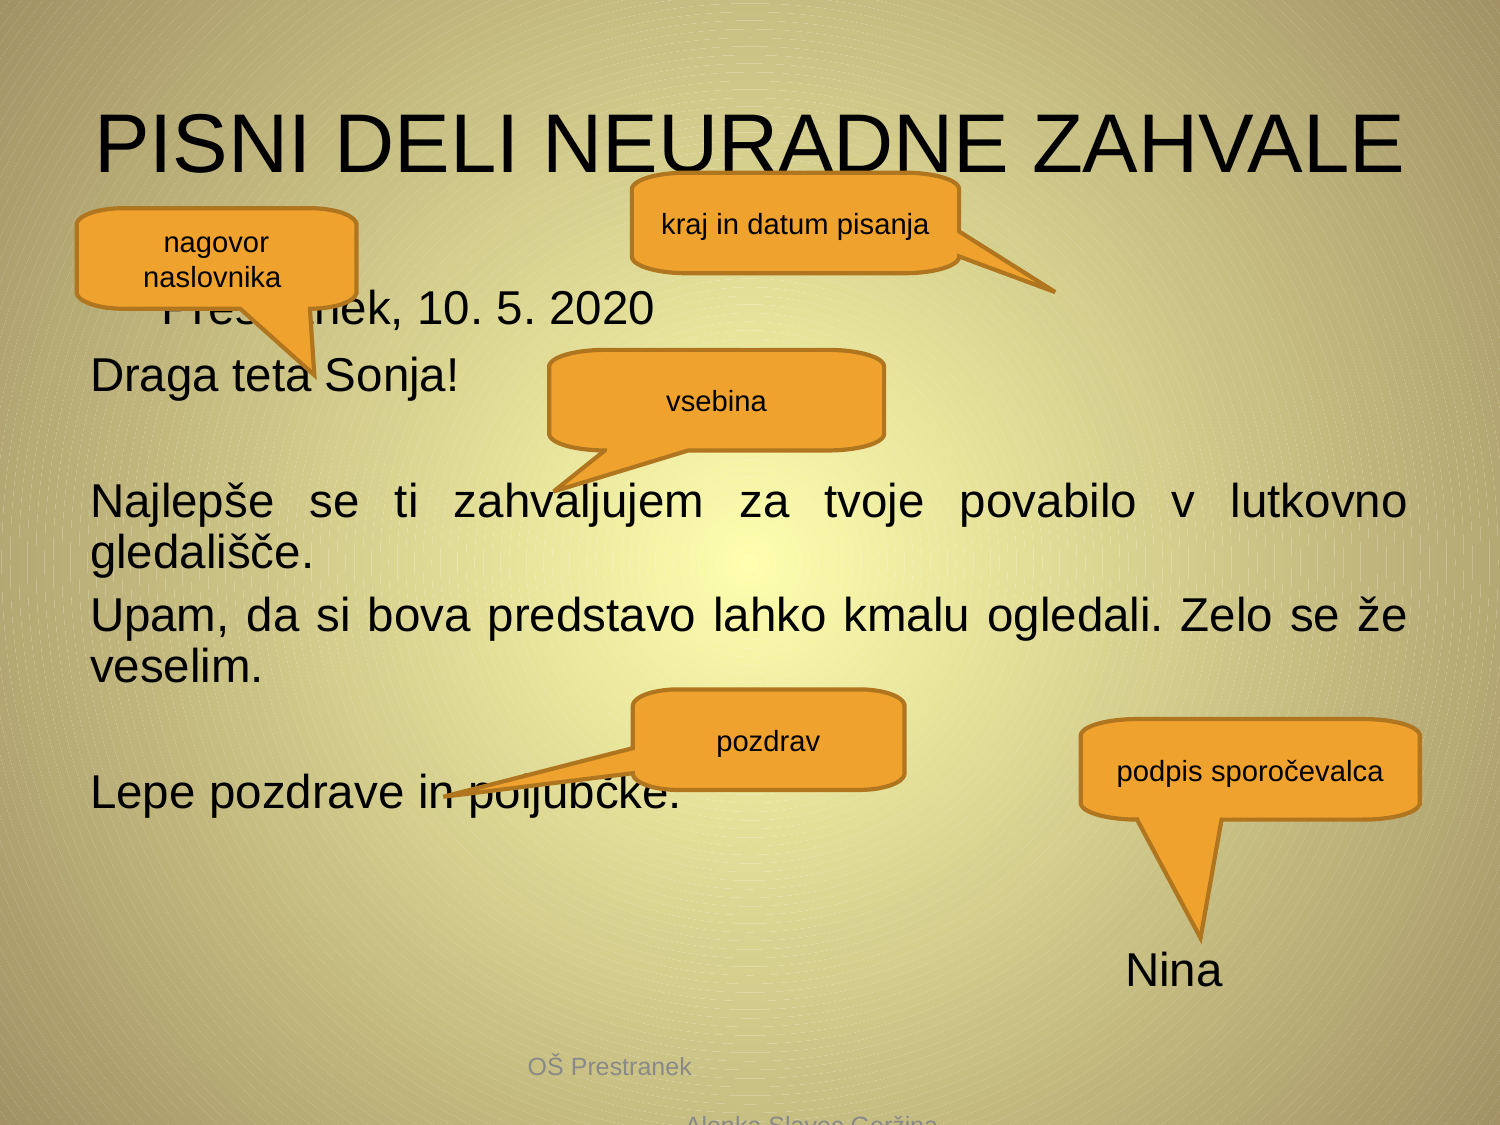

# PISNI DELI NEURADNE ZAHVALE
kraj in datum pisanja
nagovor naslovnika
 					Prestranek, 10. 5. 2020
Draga teta Sonja!
Najlepše se ti zahvaljujem za tvoje povabilo v lutkovno gledališče.
Upam, da si bova predstavo lahko kmalu ogledali. Zelo se že veselim.
Lepe pozdrave in poljubčke.
 Nina
vsebina
pozdrav
podpis sporočevalca
OŠ Prestranek Alenka Slavec Geržina